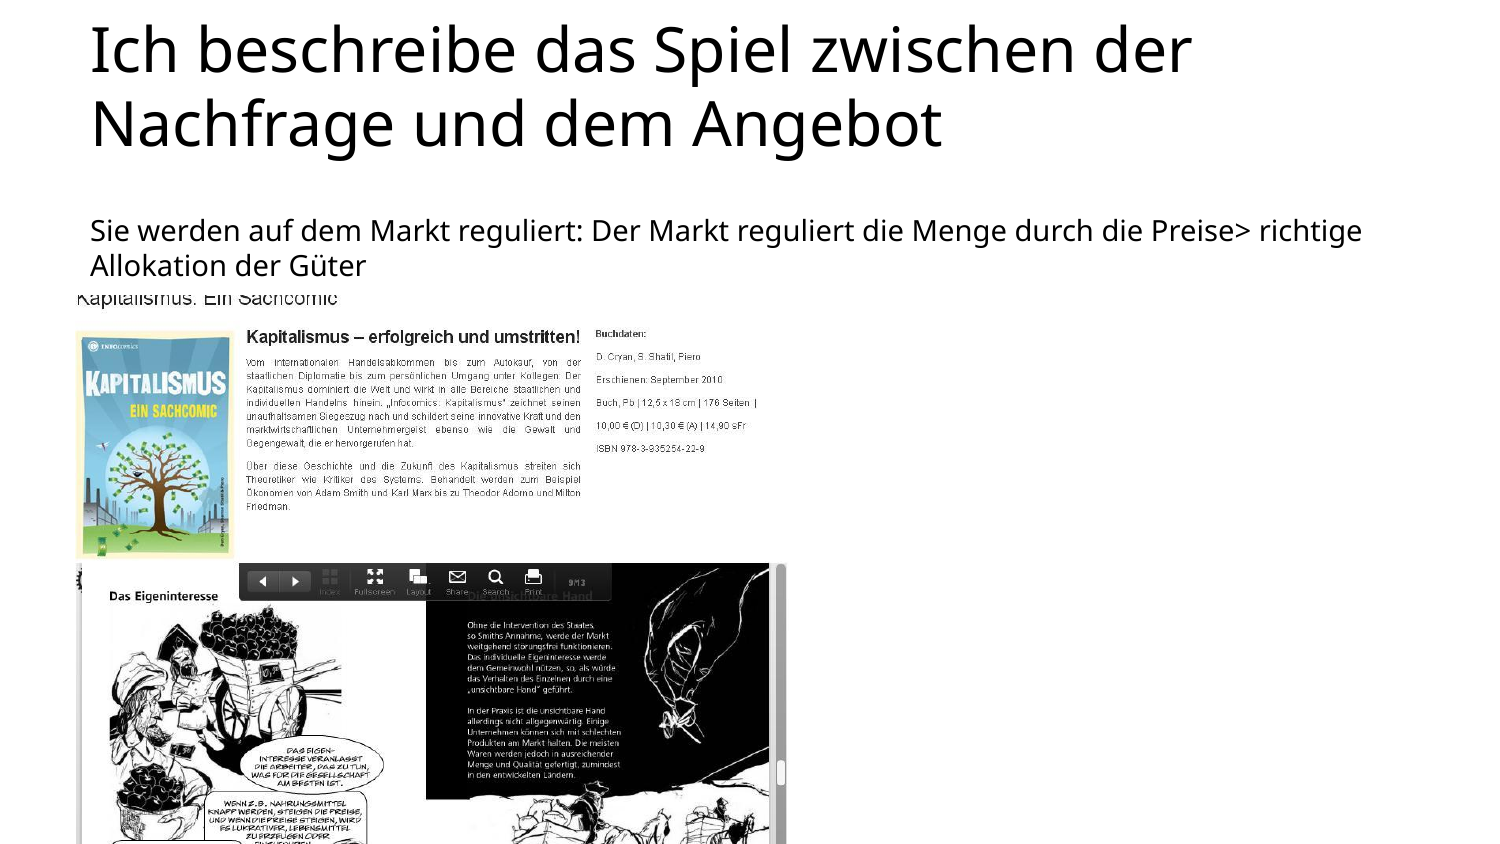

# Ich beschreibe das Spiel zwischen der Nachfrage und dem Angebot
Sie werden auf dem Markt reguliert: Der Markt reguliert die Menge durch die Preise> richtige Allokation der Güter